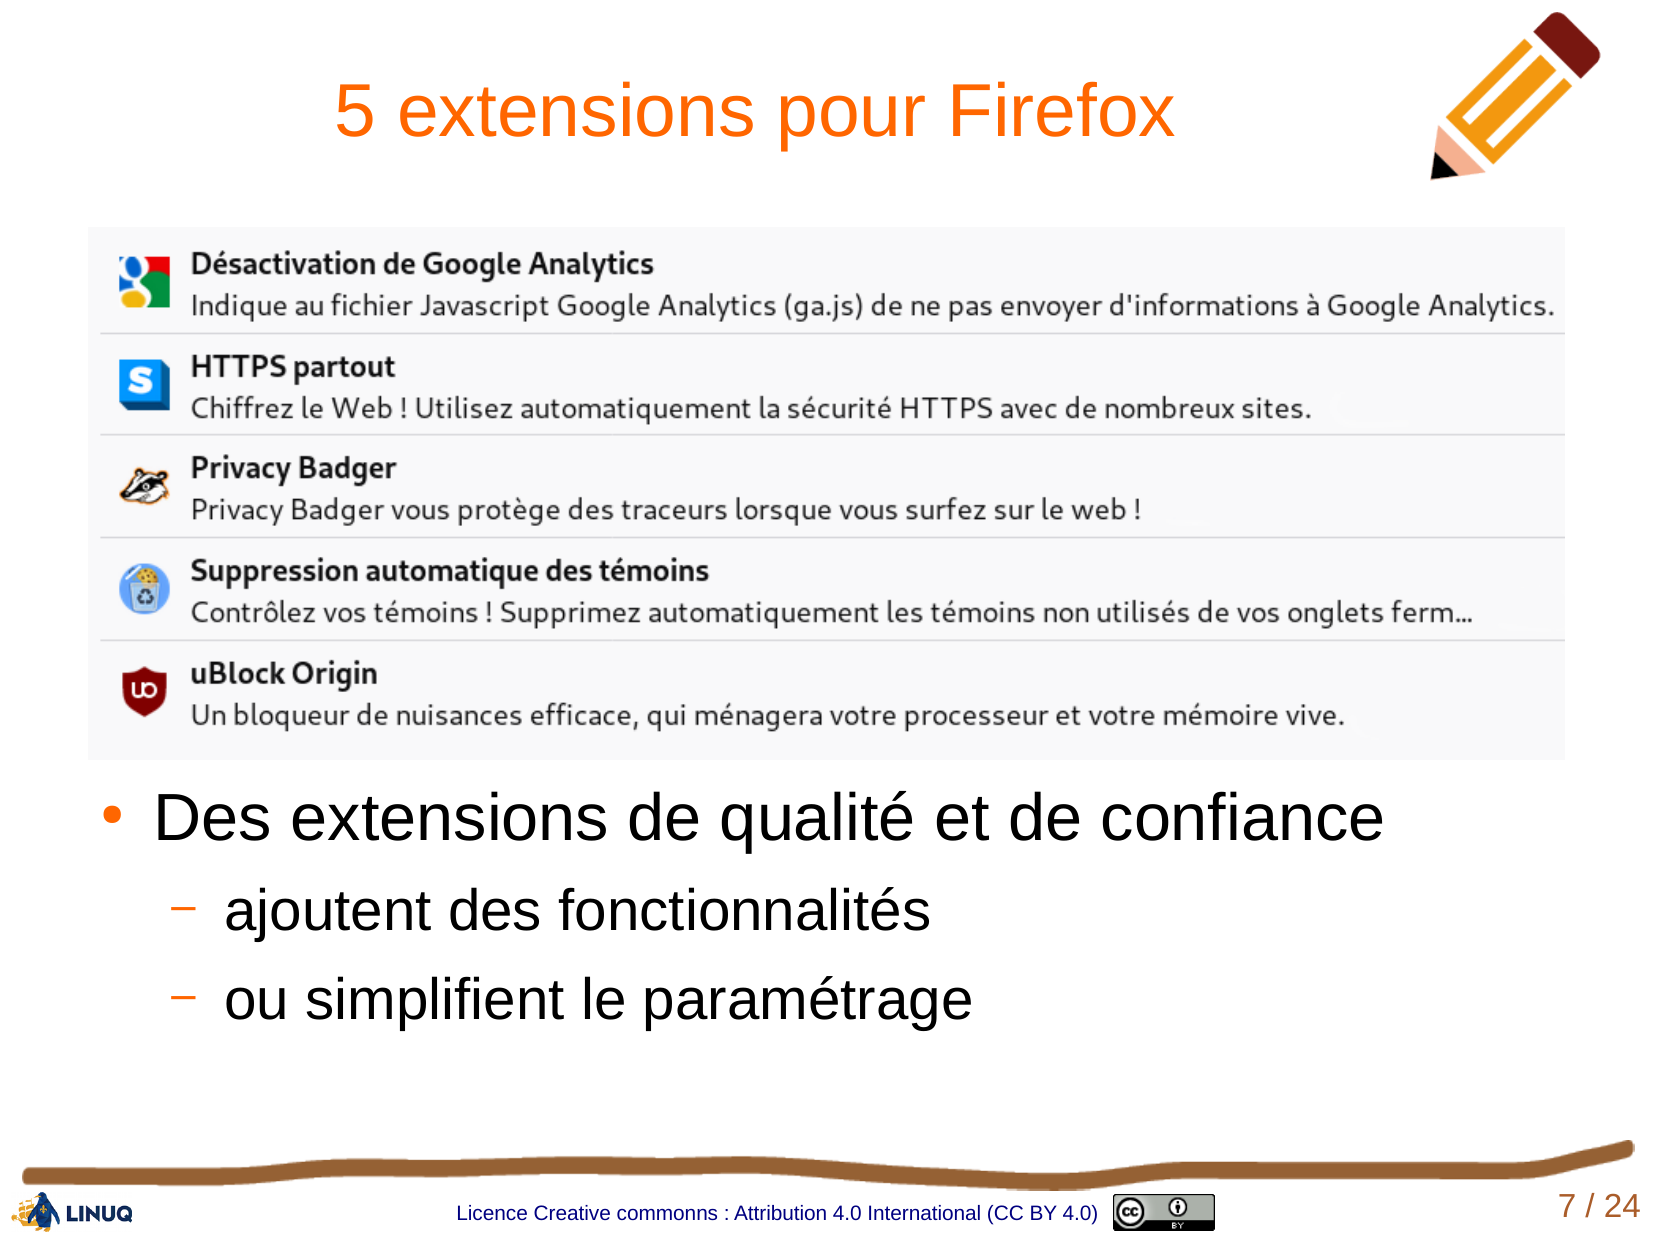

# 5 extensions pour Firefox
Des extensions de qualité et de confiance
ajoutent des fonctionnalités
ou simplifient le paramétrage